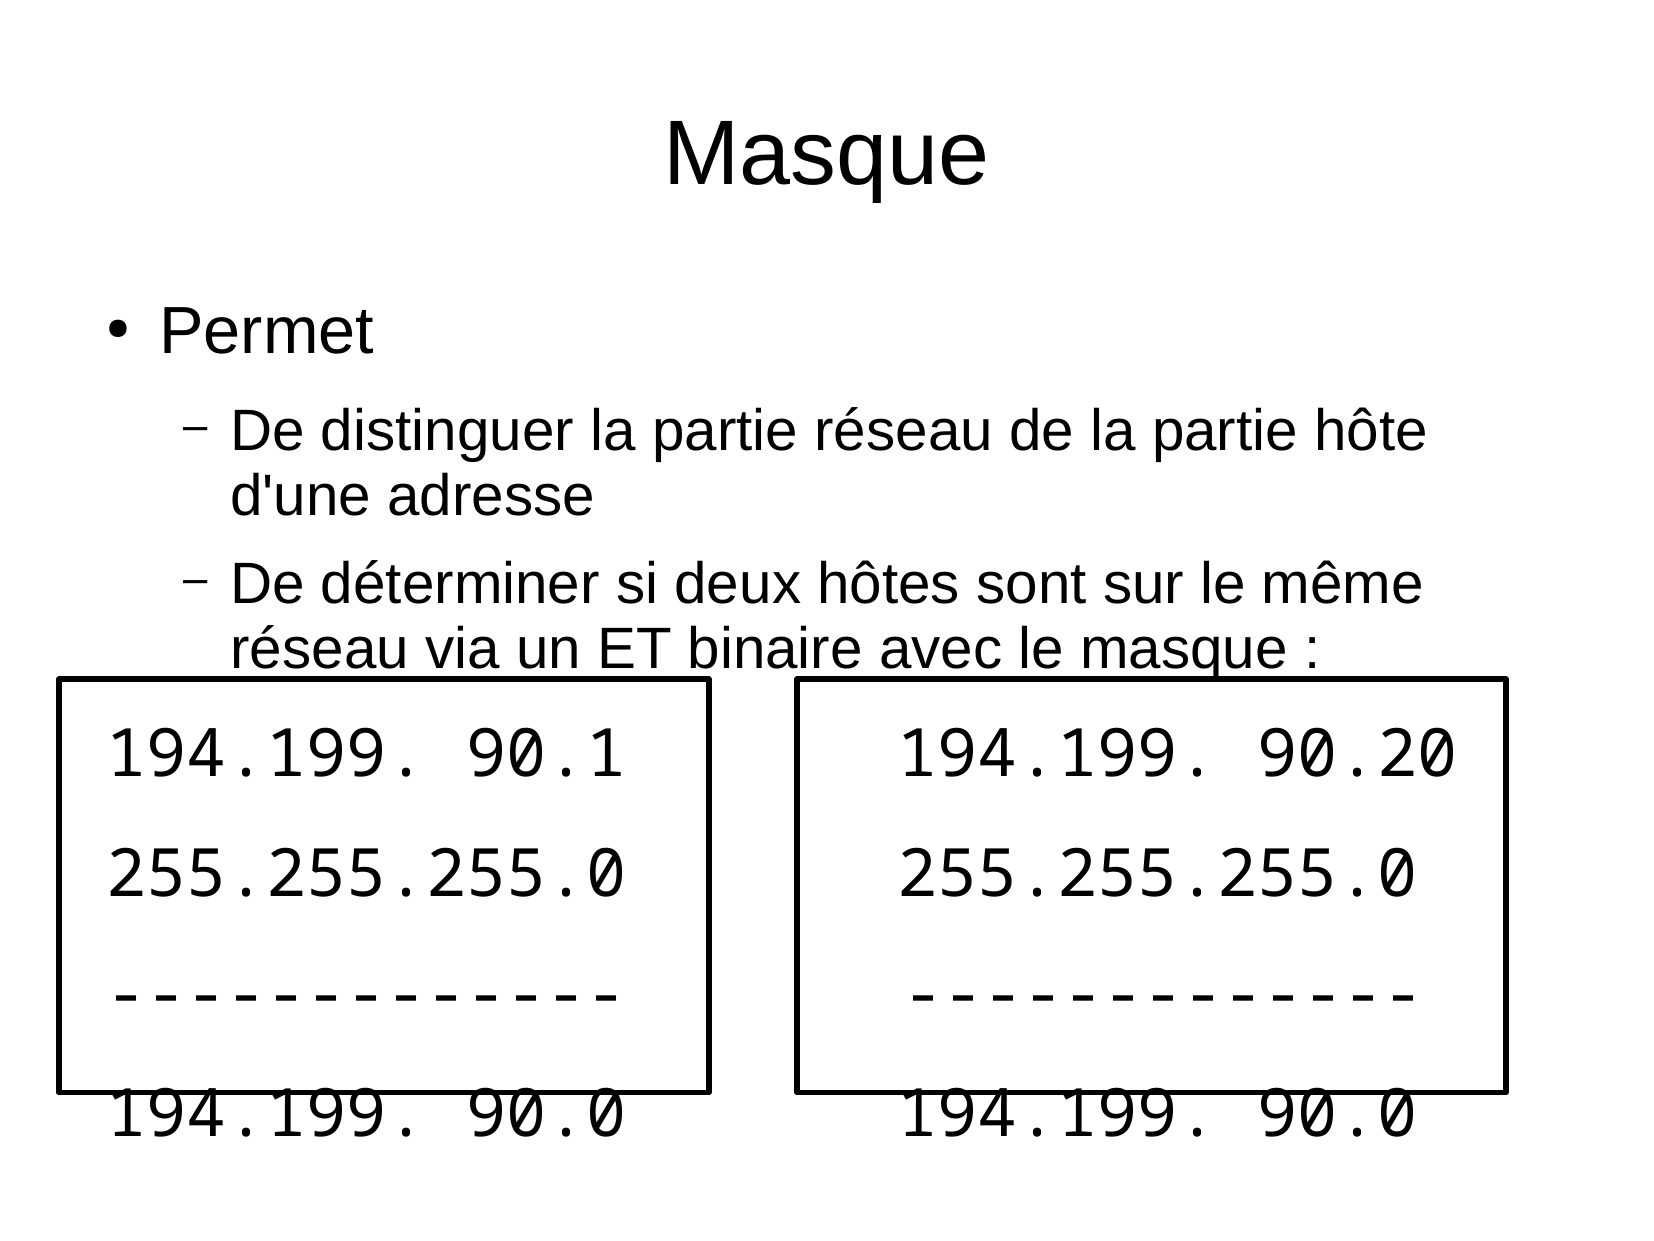

# Masque
Permet
De distinguer la partie réseau de la partie hôte d'une adresse
De déterminer si deux hôtes sont sur le même réseau via un ET binaire avec le masque :
194.199. 90.1				194.199. 90.20
255.255.255.0				255.255.255.0
-------------			 -------------
194.199. 90.0				194.199. 90.0